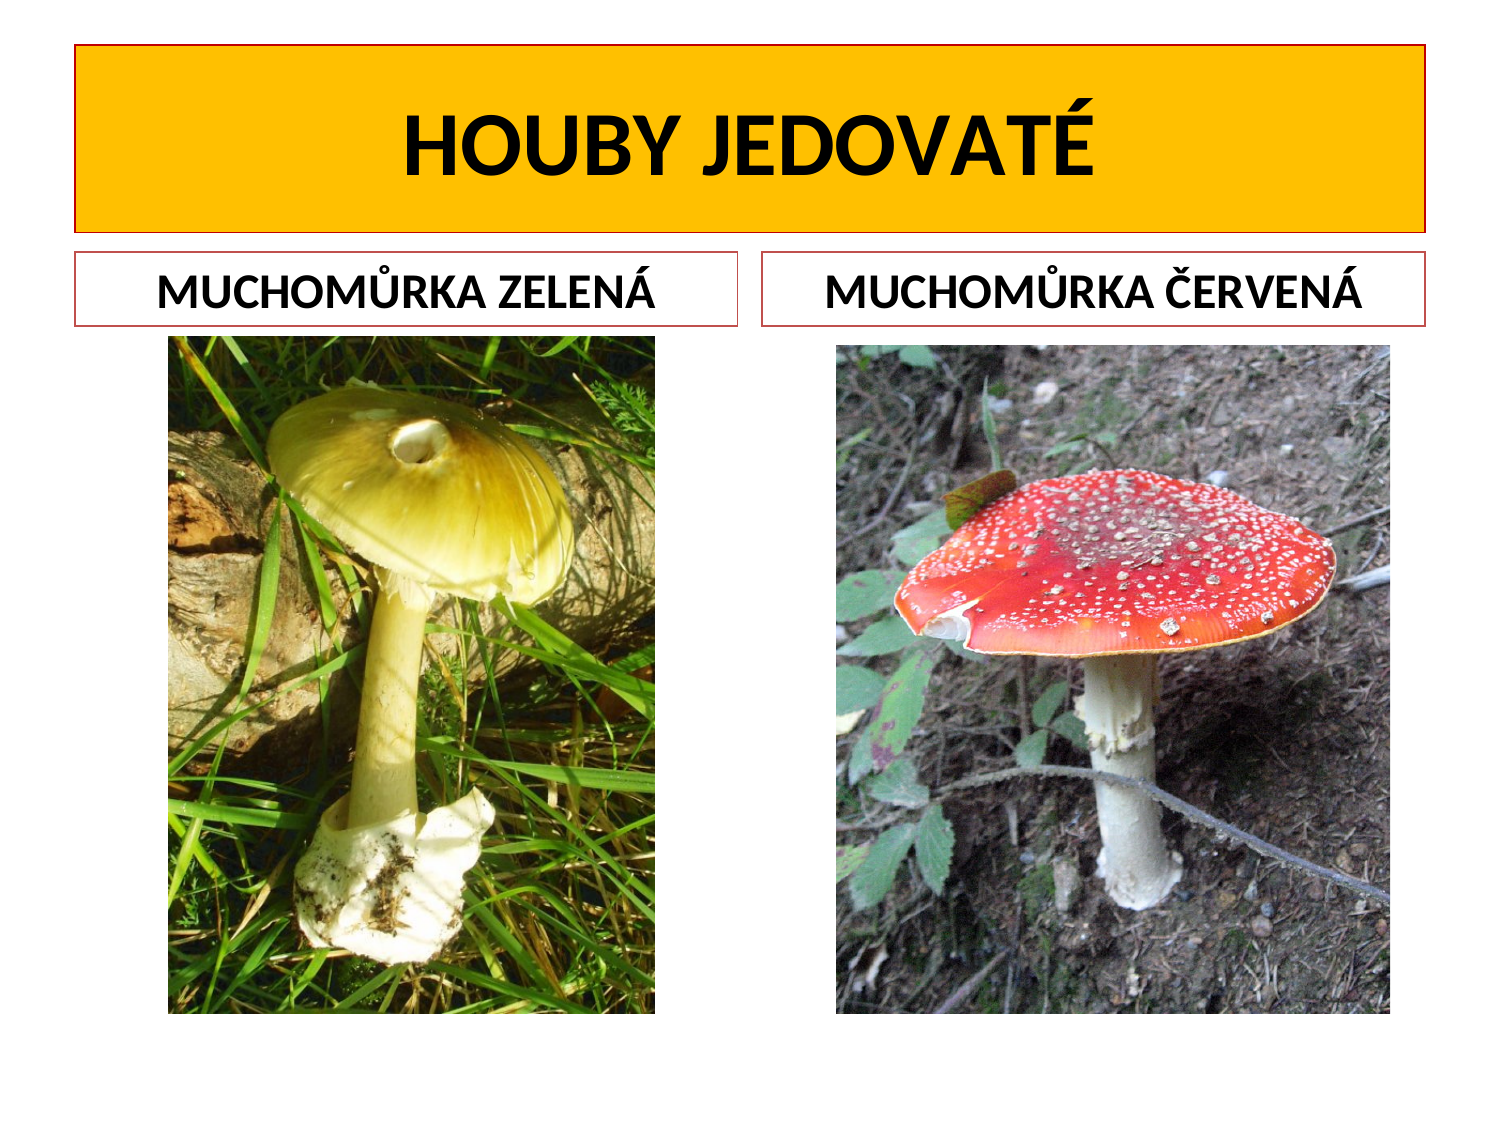

# HOUBY JEDOVATÉ
MUCHOMŮRKA ZELENÁ
MUCHOMŮRKA ČERVENÁ